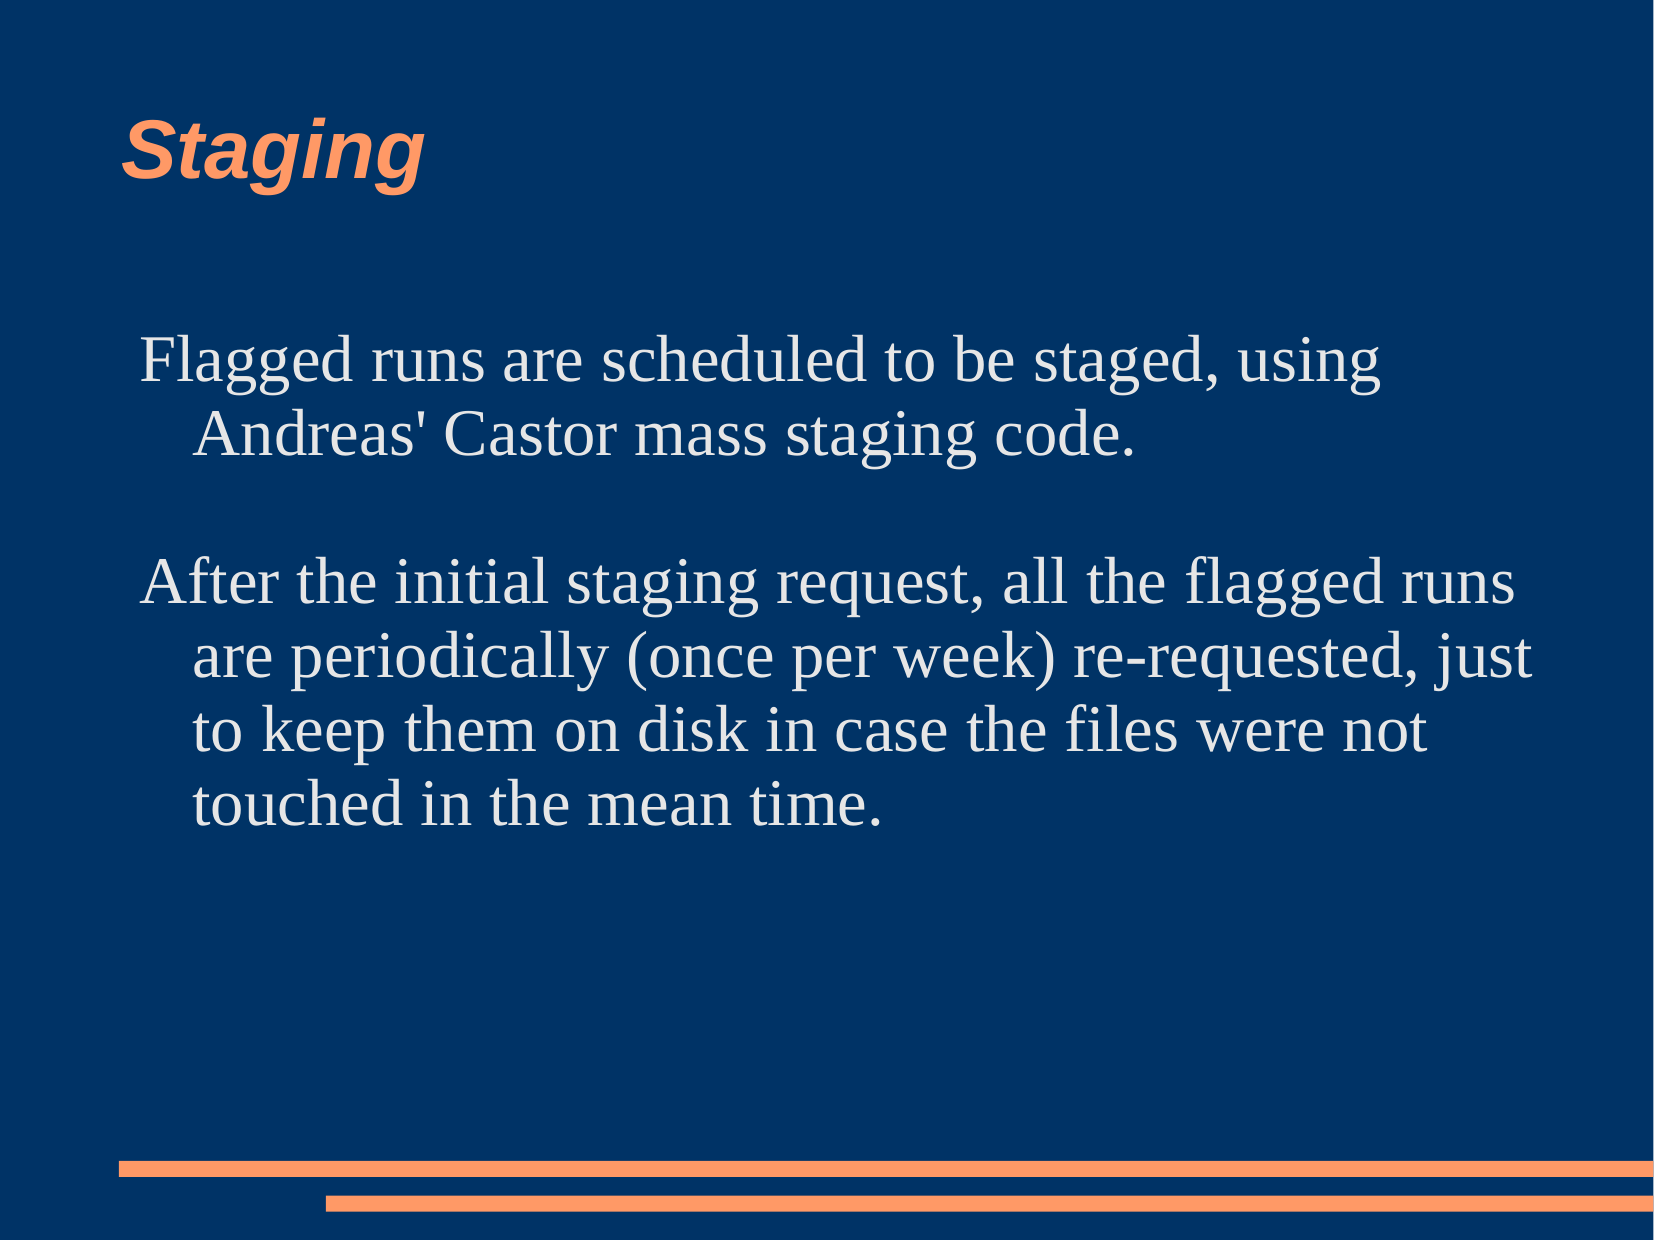

# Staging
Flagged runs are scheduled to be staged, using Andreas' Castor mass staging code.
After the initial staging request, all the flagged runs are periodically (once per week) re-requested, just to keep them on disk in case the files were not touched in the mean time.